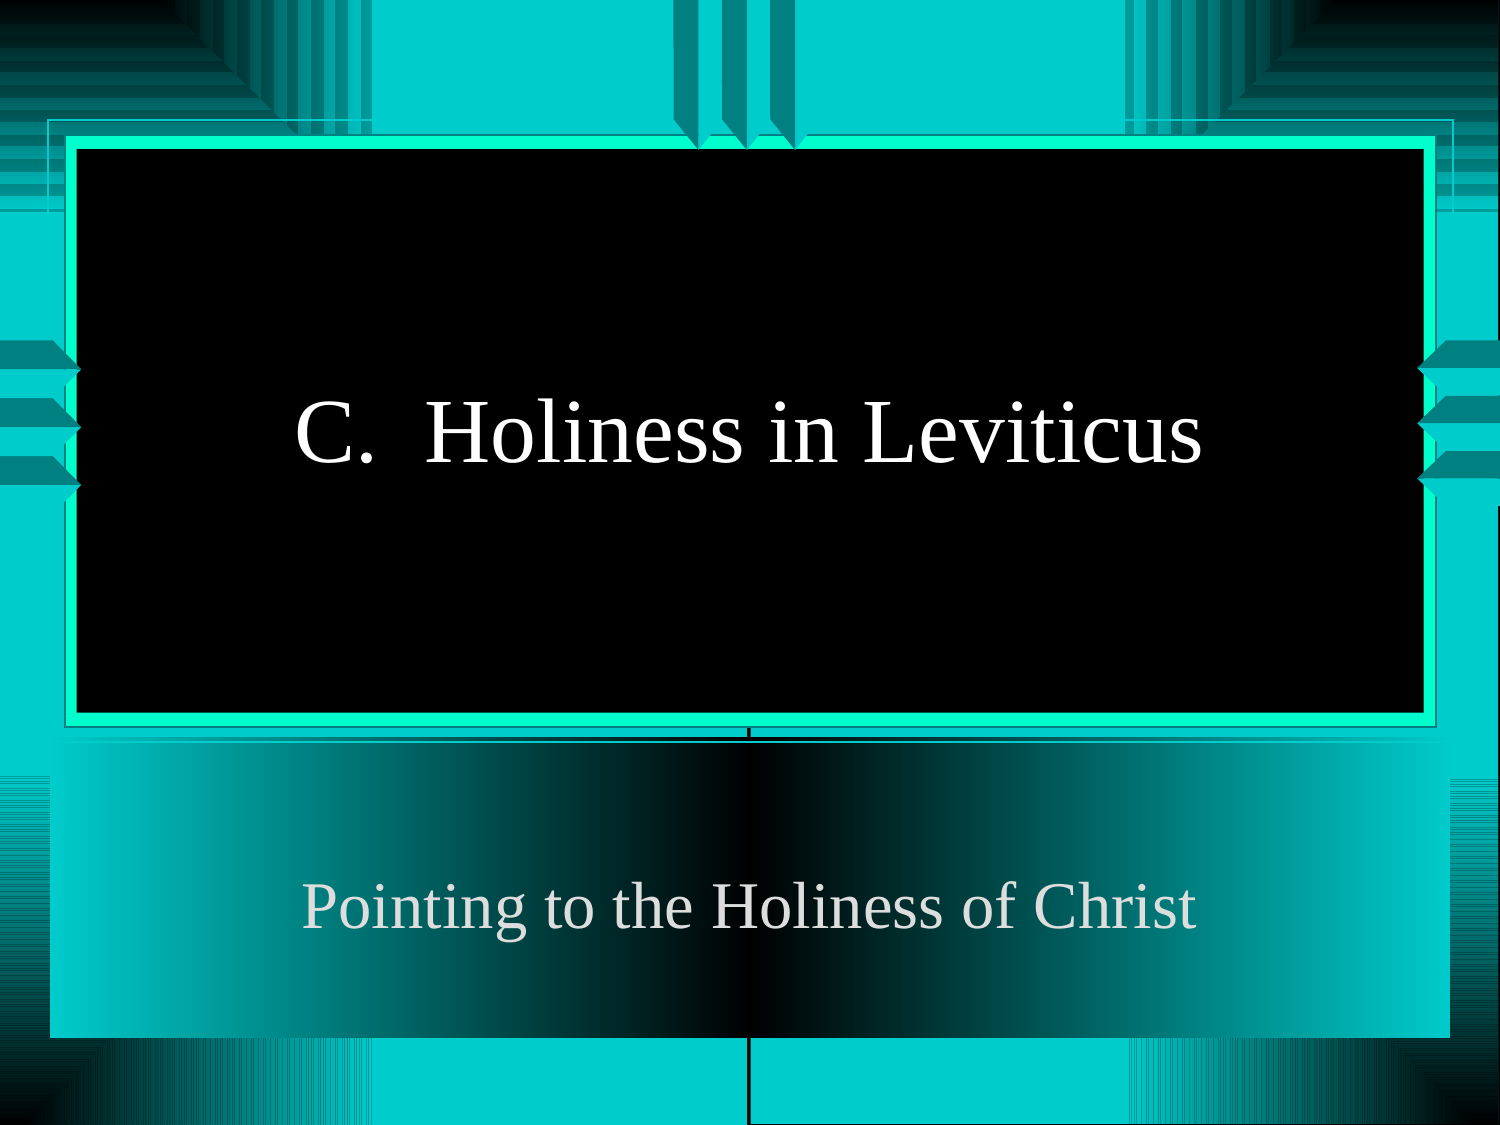

# C. Holiness in Leviticus
Pointing to the Holiness of Christ